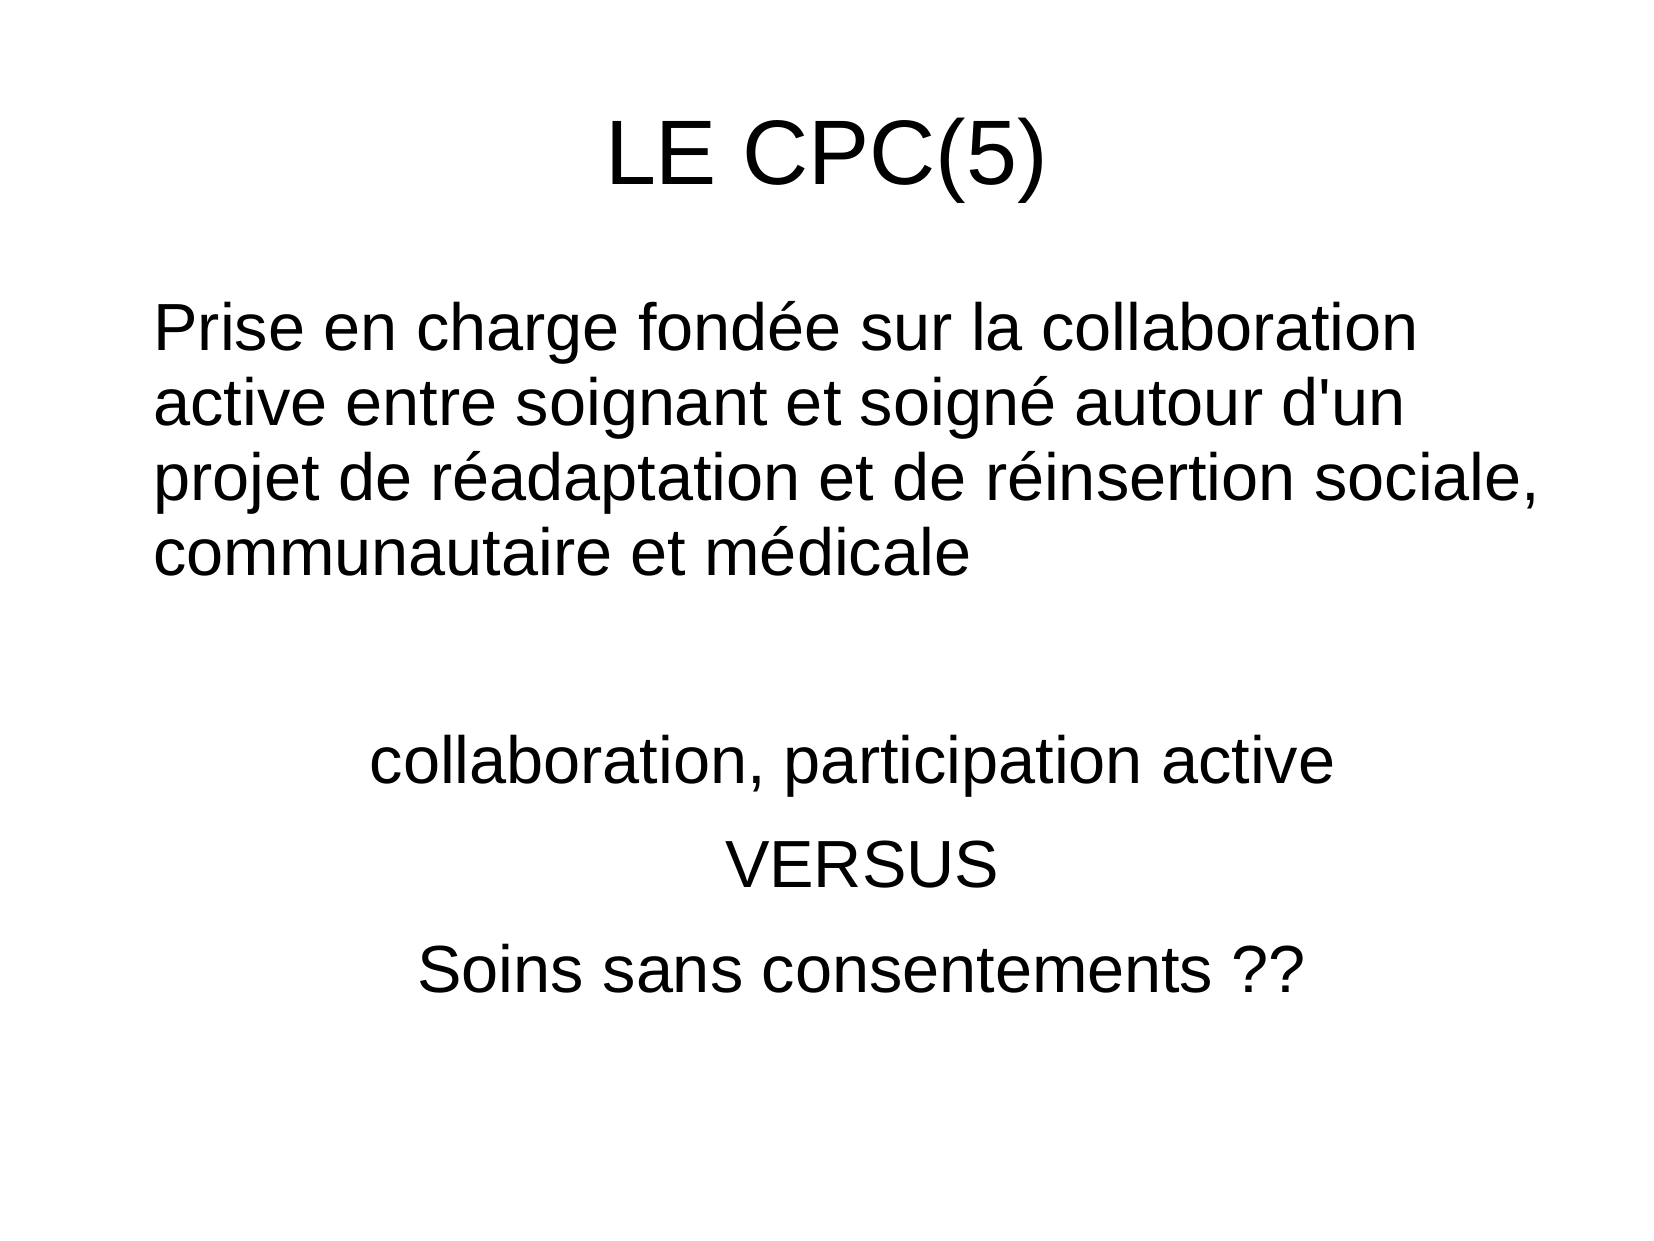

# LE CPC(5)
Prise en charge fondée sur la collaboration active entre soignant et soigné autour d'un projet de réadaptation et de réinsertion sociale, communautaire et médicale
collaboration, participation active
VERSUS
Soins sans consentements ??